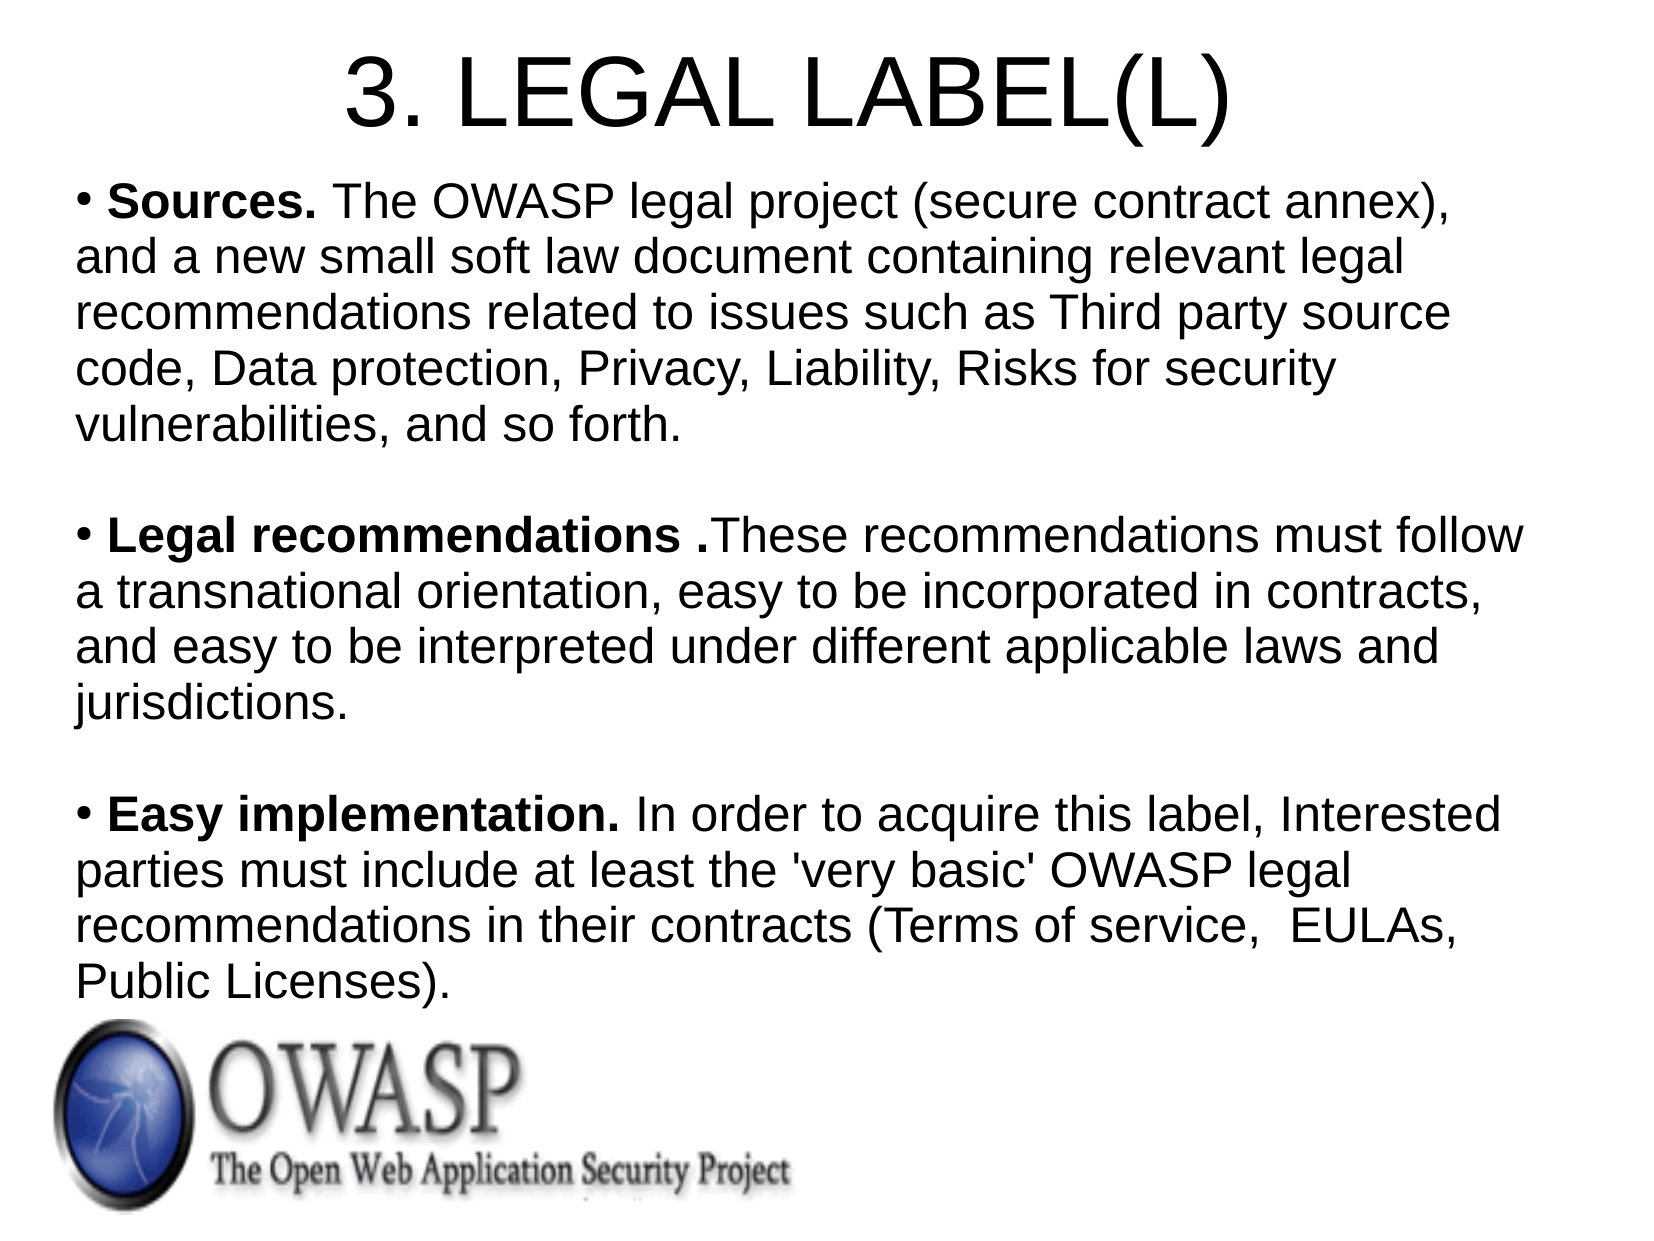

# 3. LEGAL LABEL(L)
 Sources. The OWASP legal project (secure contract annex), and a new small soft law document containing relevant legal recommendations related to issues such as Third party source code, Data protection, Privacy, Liability, Risks for security vulnerabilities, and so forth.
 Legal recommendations .These recommendations must follow a transnational orientation, easy to be incorporated in contracts, and easy to be interpreted under different applicable laws and jurisdictions.
 Easy implementation. In order to acquire this label, Interested parties must include at least the 'very basic' OWASP legal recommendations in their contracts (Terms of service, EULAs, Public Licenses).